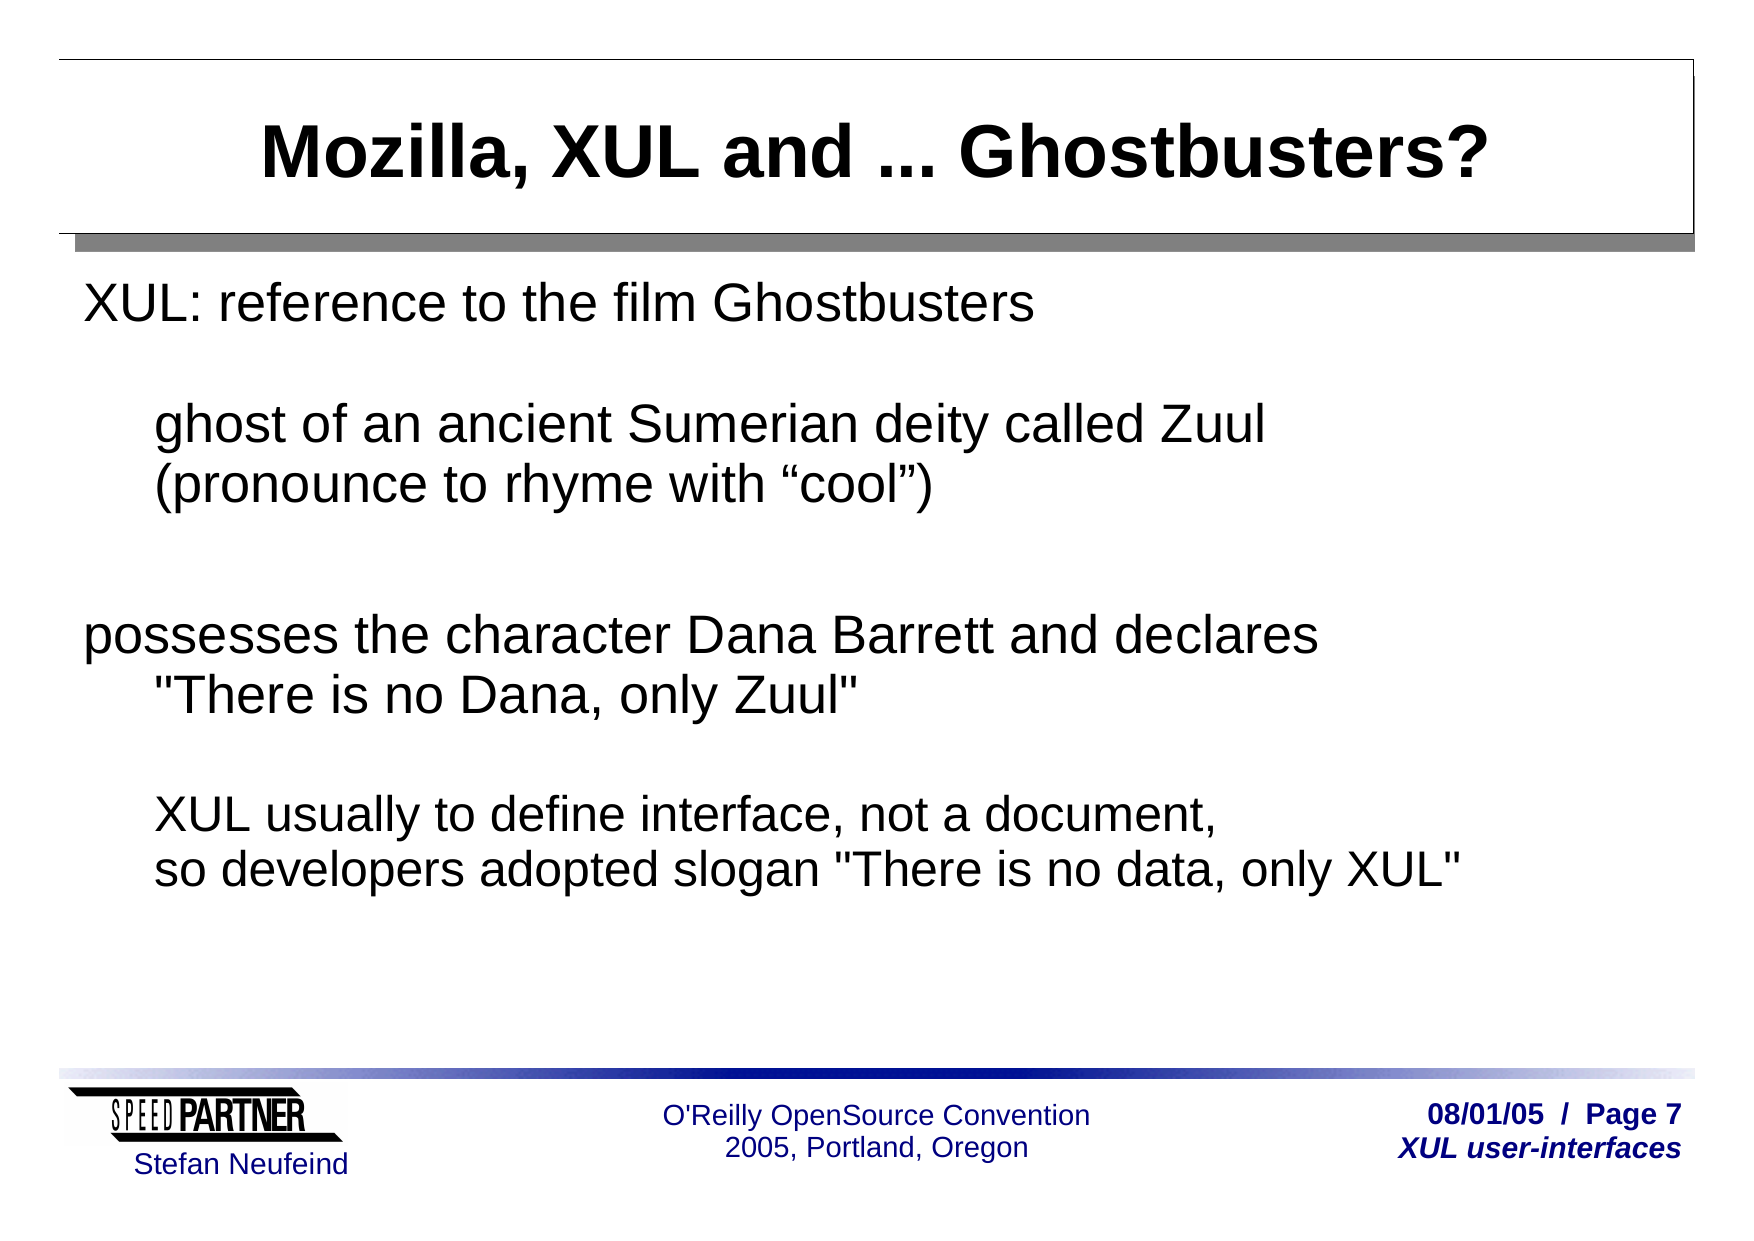

# Mozilla, XUL and ... Ghostbusters?
XUL: reference to the film Ghostbusters
ghost of an ancient Sumerian deity called Zuul
(pronounce to rhyme with “cool”)
possesses the character Dana Barrett and declares
"There is no Dana, only Zuul"
XUL usually to define interface, not a document,
so developers adopted slogan "There is no data, only XUL"